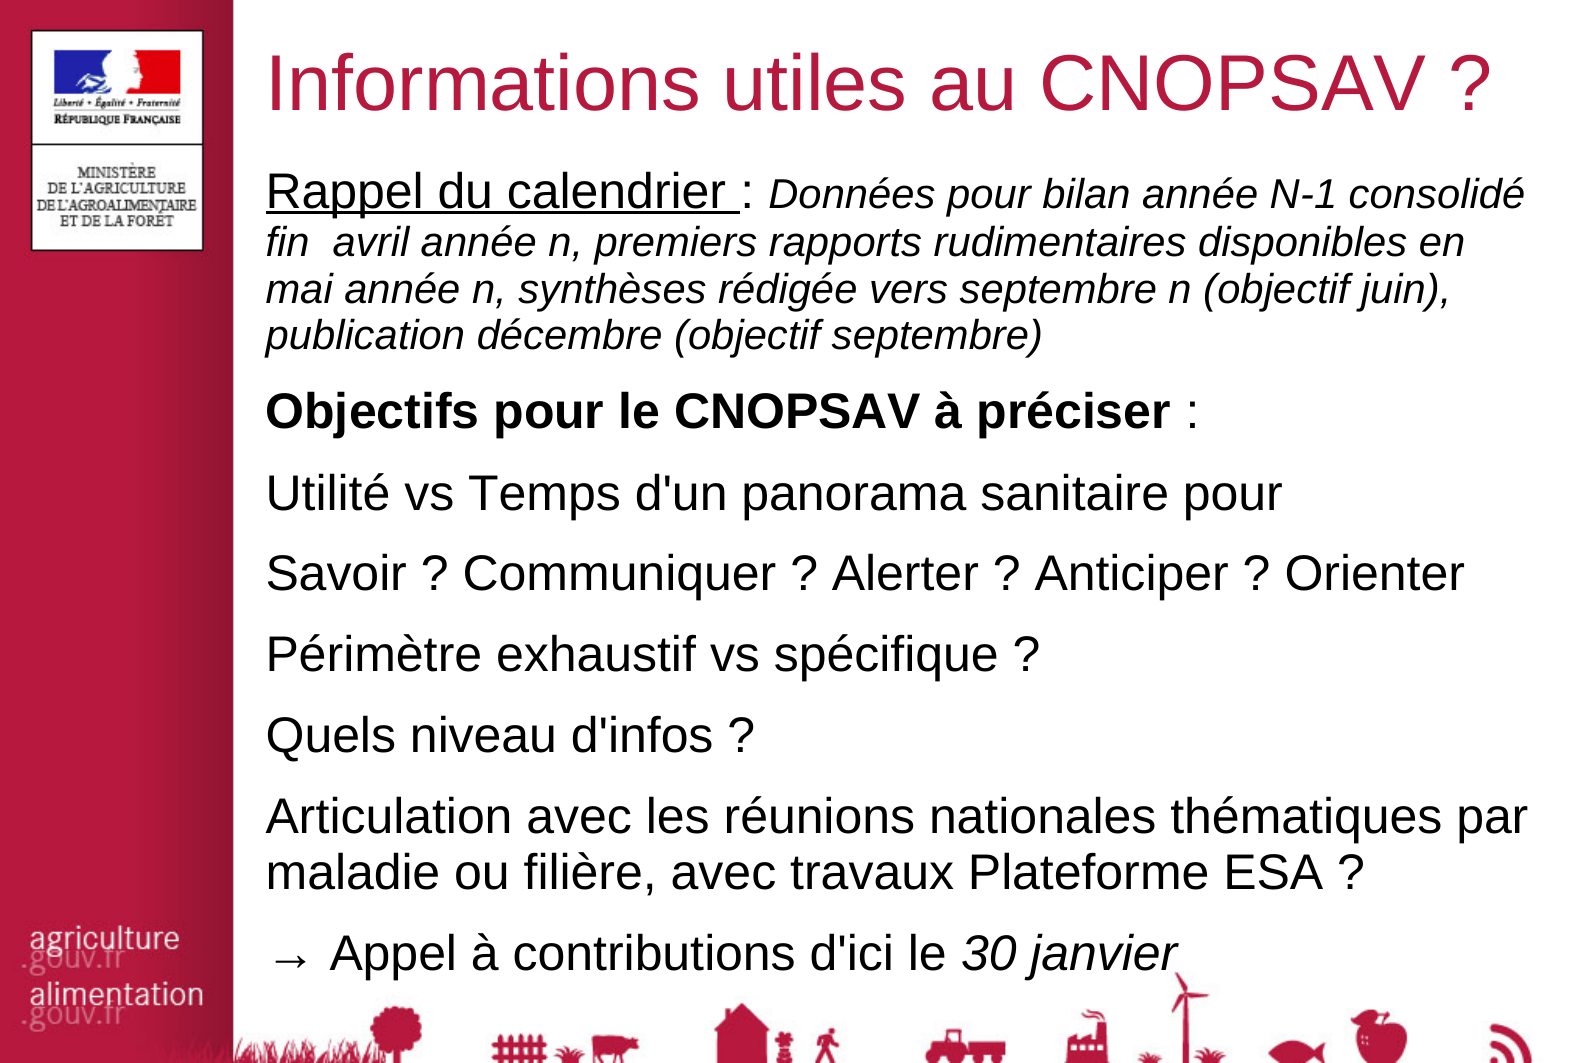

# Informations utiles au CNOPSAV ?
Rappel du calendrier : Données pour bilan année N-1 consolidé fin avril année n, premiers rapports rudimentaires disponibles en mai année n, synthèses rédigée vers septembre n (objectif juin), publication décembre (objectif septembre)
Objectifs pour le CNOPSAV à préciser :
Utilité vs Temps d'un panorama sanitaire pour
Savoir ? Communiquer ? Alerter ? Anticiper ? Orienter
Périmètre exhaustif vs spécifique ?
Quels niveau d'infos ?
Articulation avec les réunions nationales thématiques par maladie ou filière, avec travaux Plateforme ESA ?
→ Appel à contributions d'ici le 30 janvier